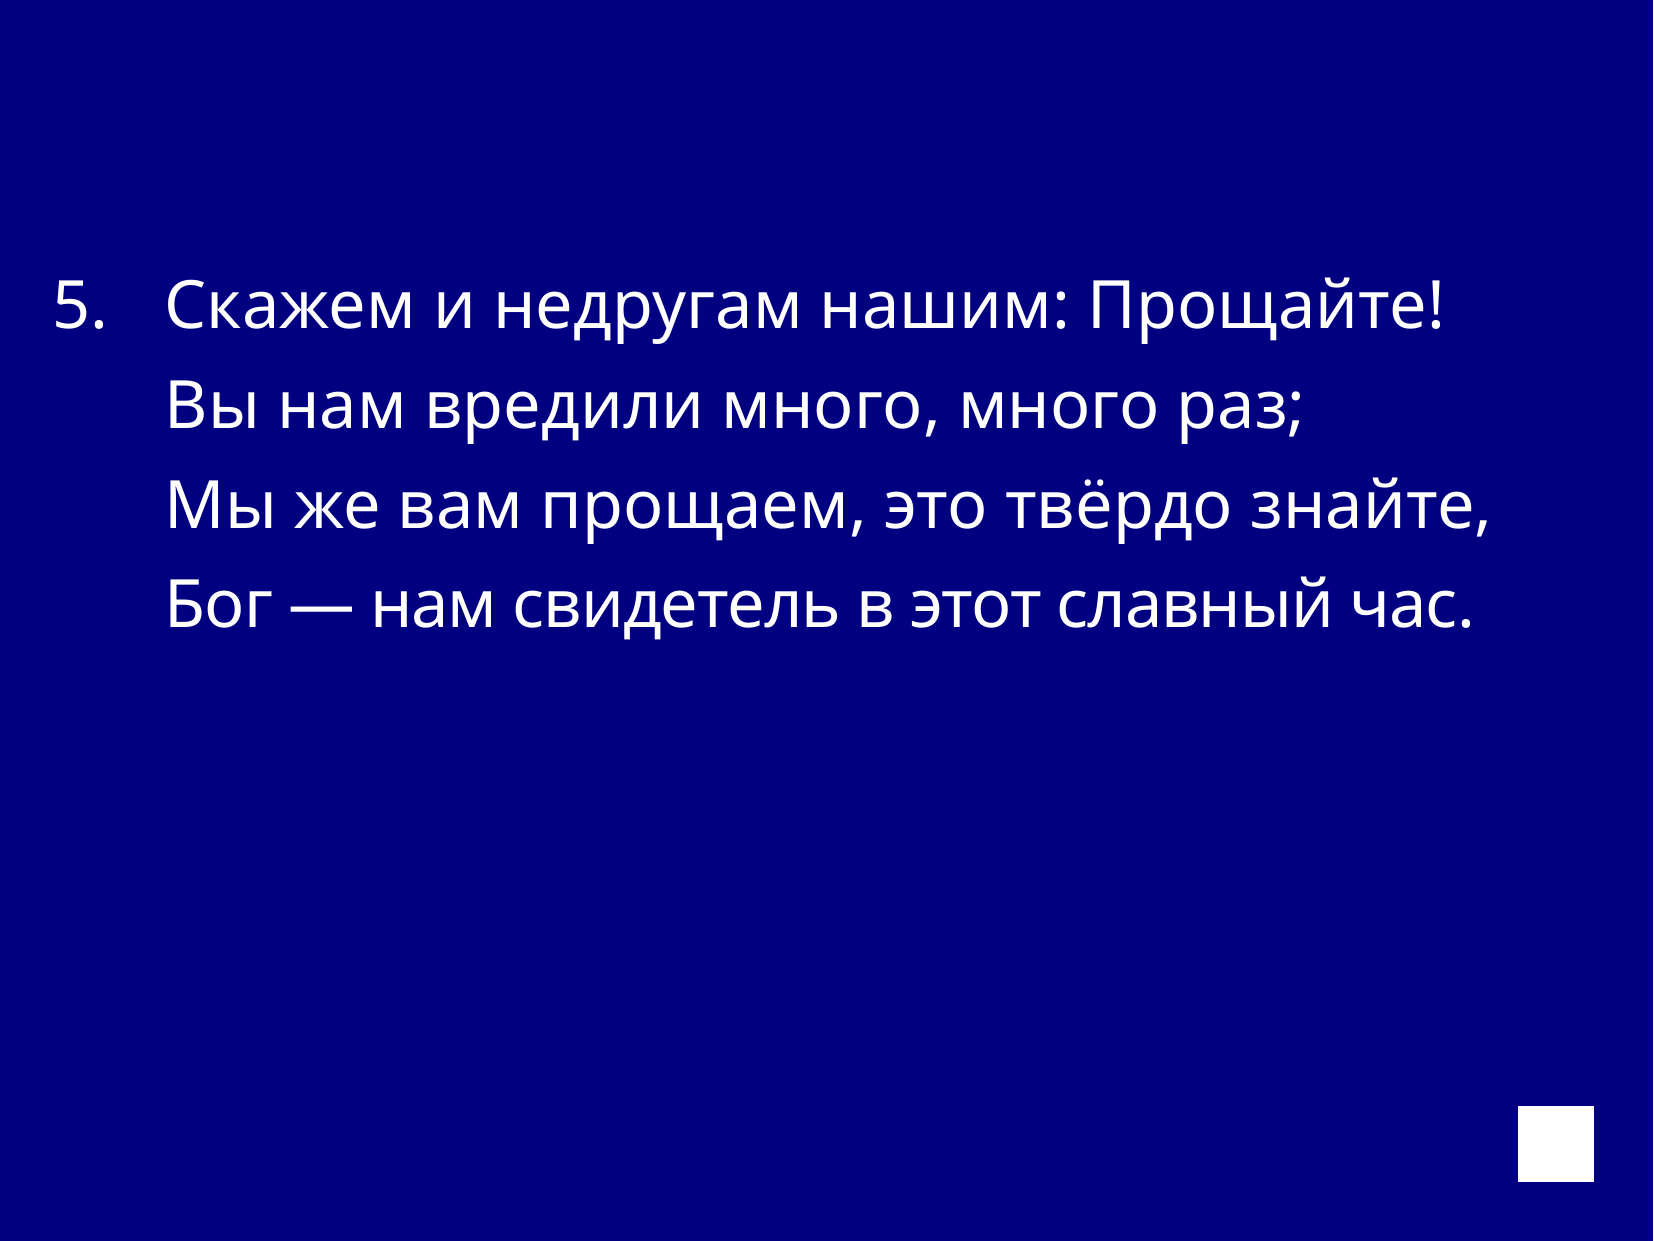

5.	Скажем и недругам нашим: Прощайте!
	Вы нам вредили много, много раз;
	Мы же вам прощаем, это твёрдо знайте,
	Бог — нам свидетель в этот славный час.